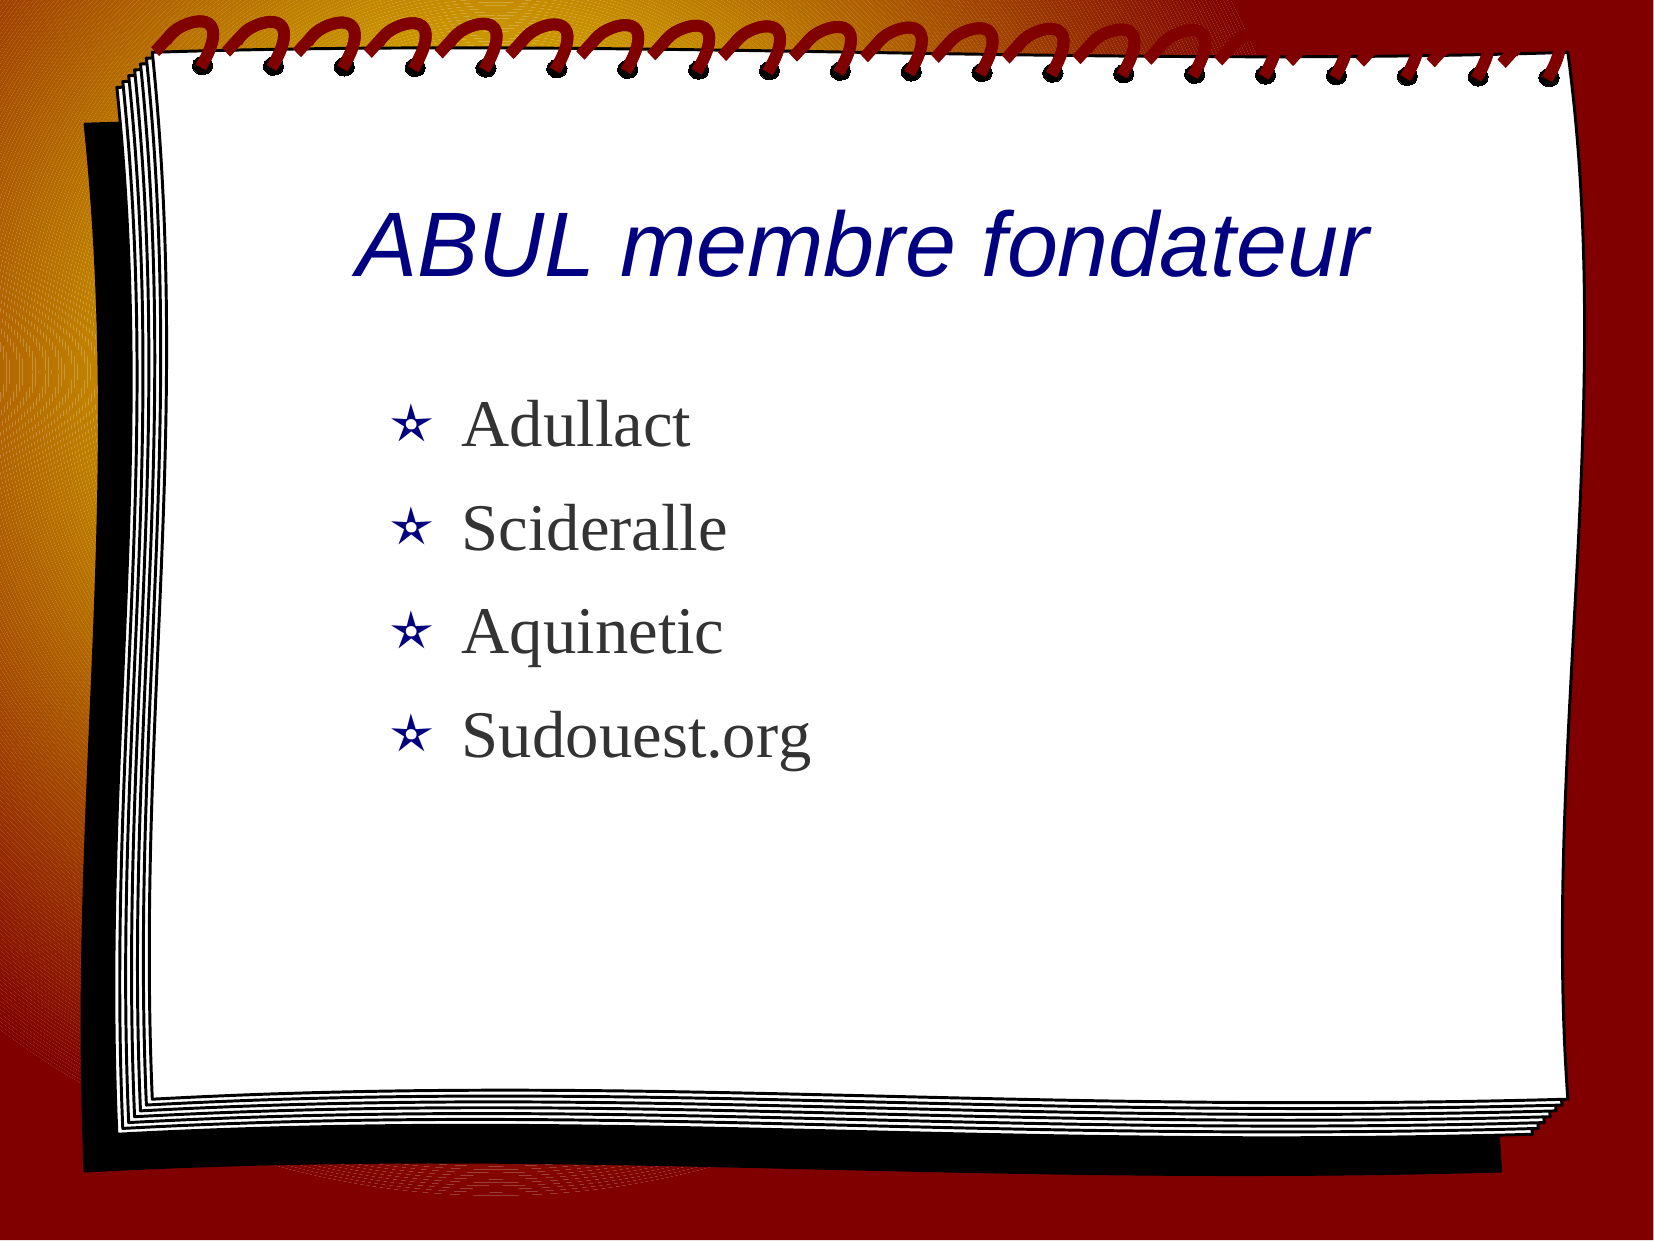

# ABUL membre fondateur
Adullact
Scideralle
Aquinetic
Sudouest.org